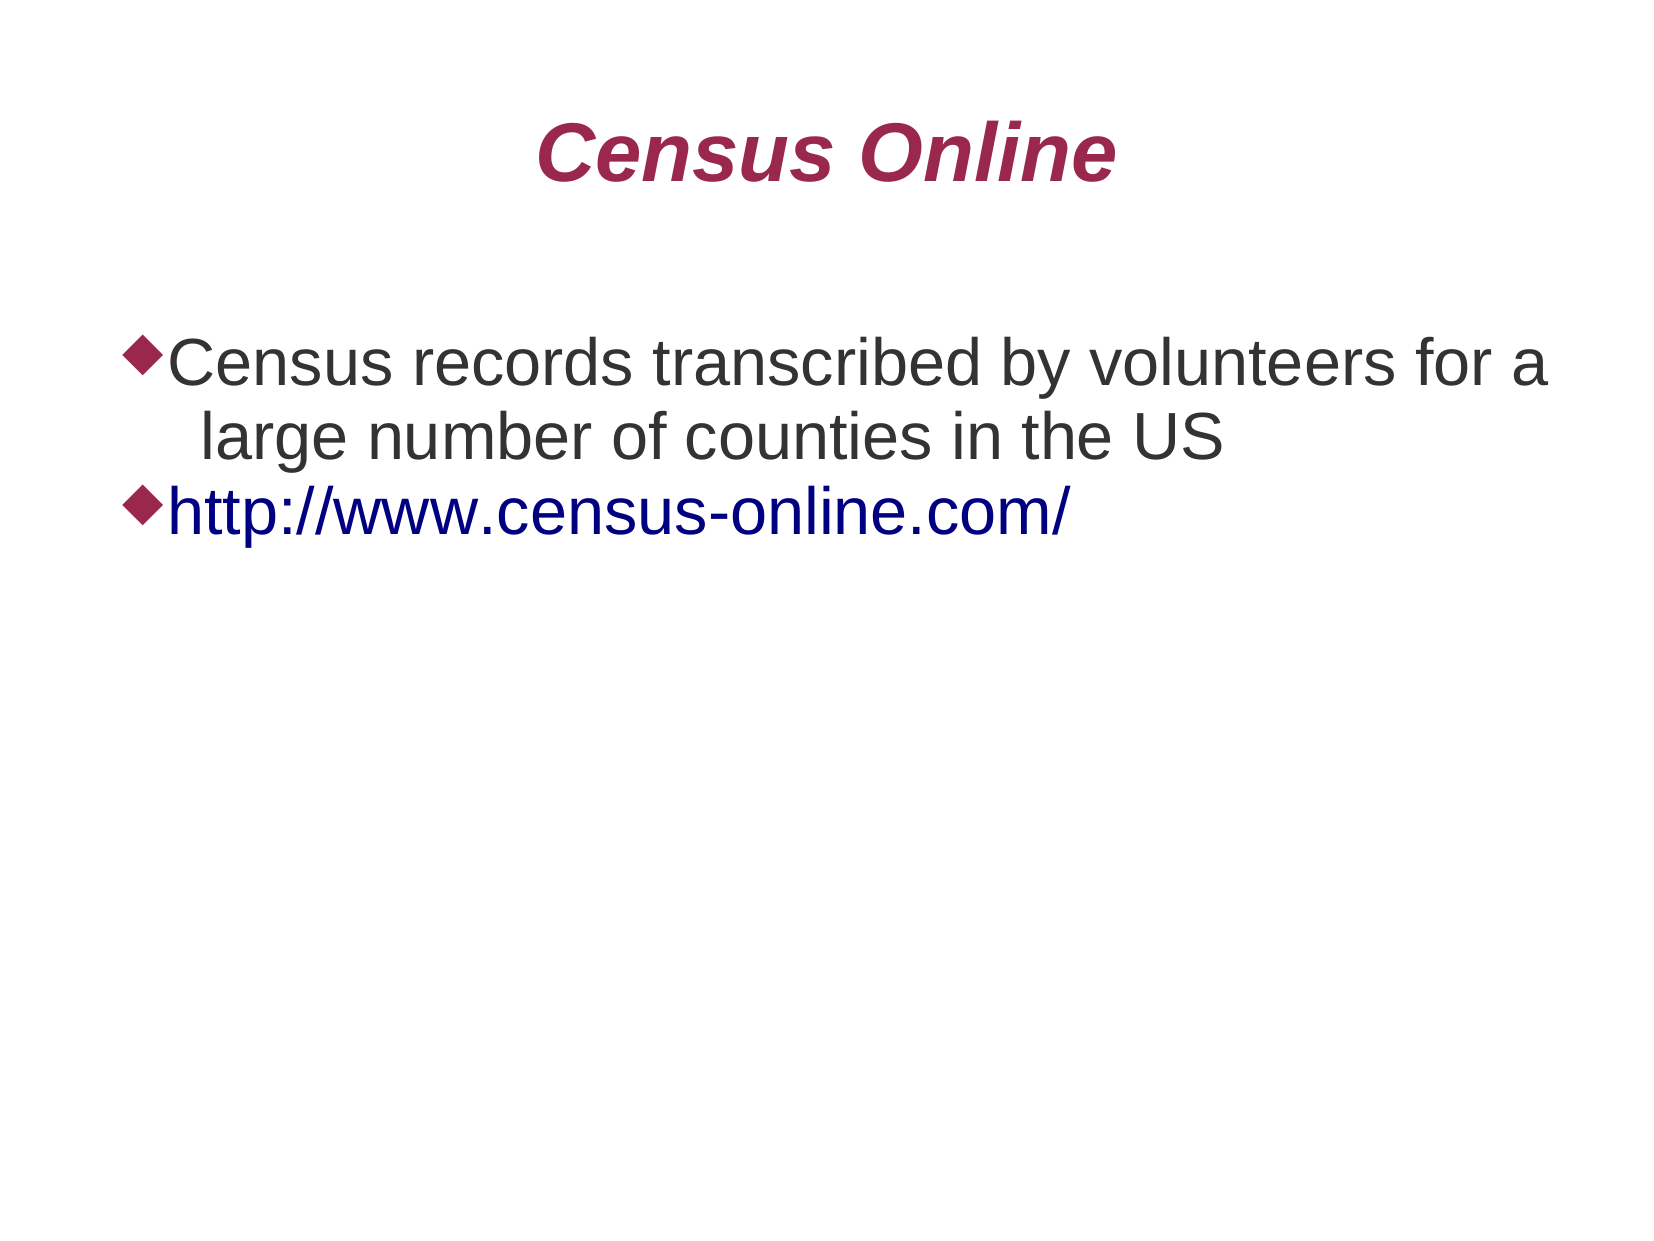

# Census Online
Census records transcribed by volunteers for a large number of counties in the US
http://www.census-online.com/